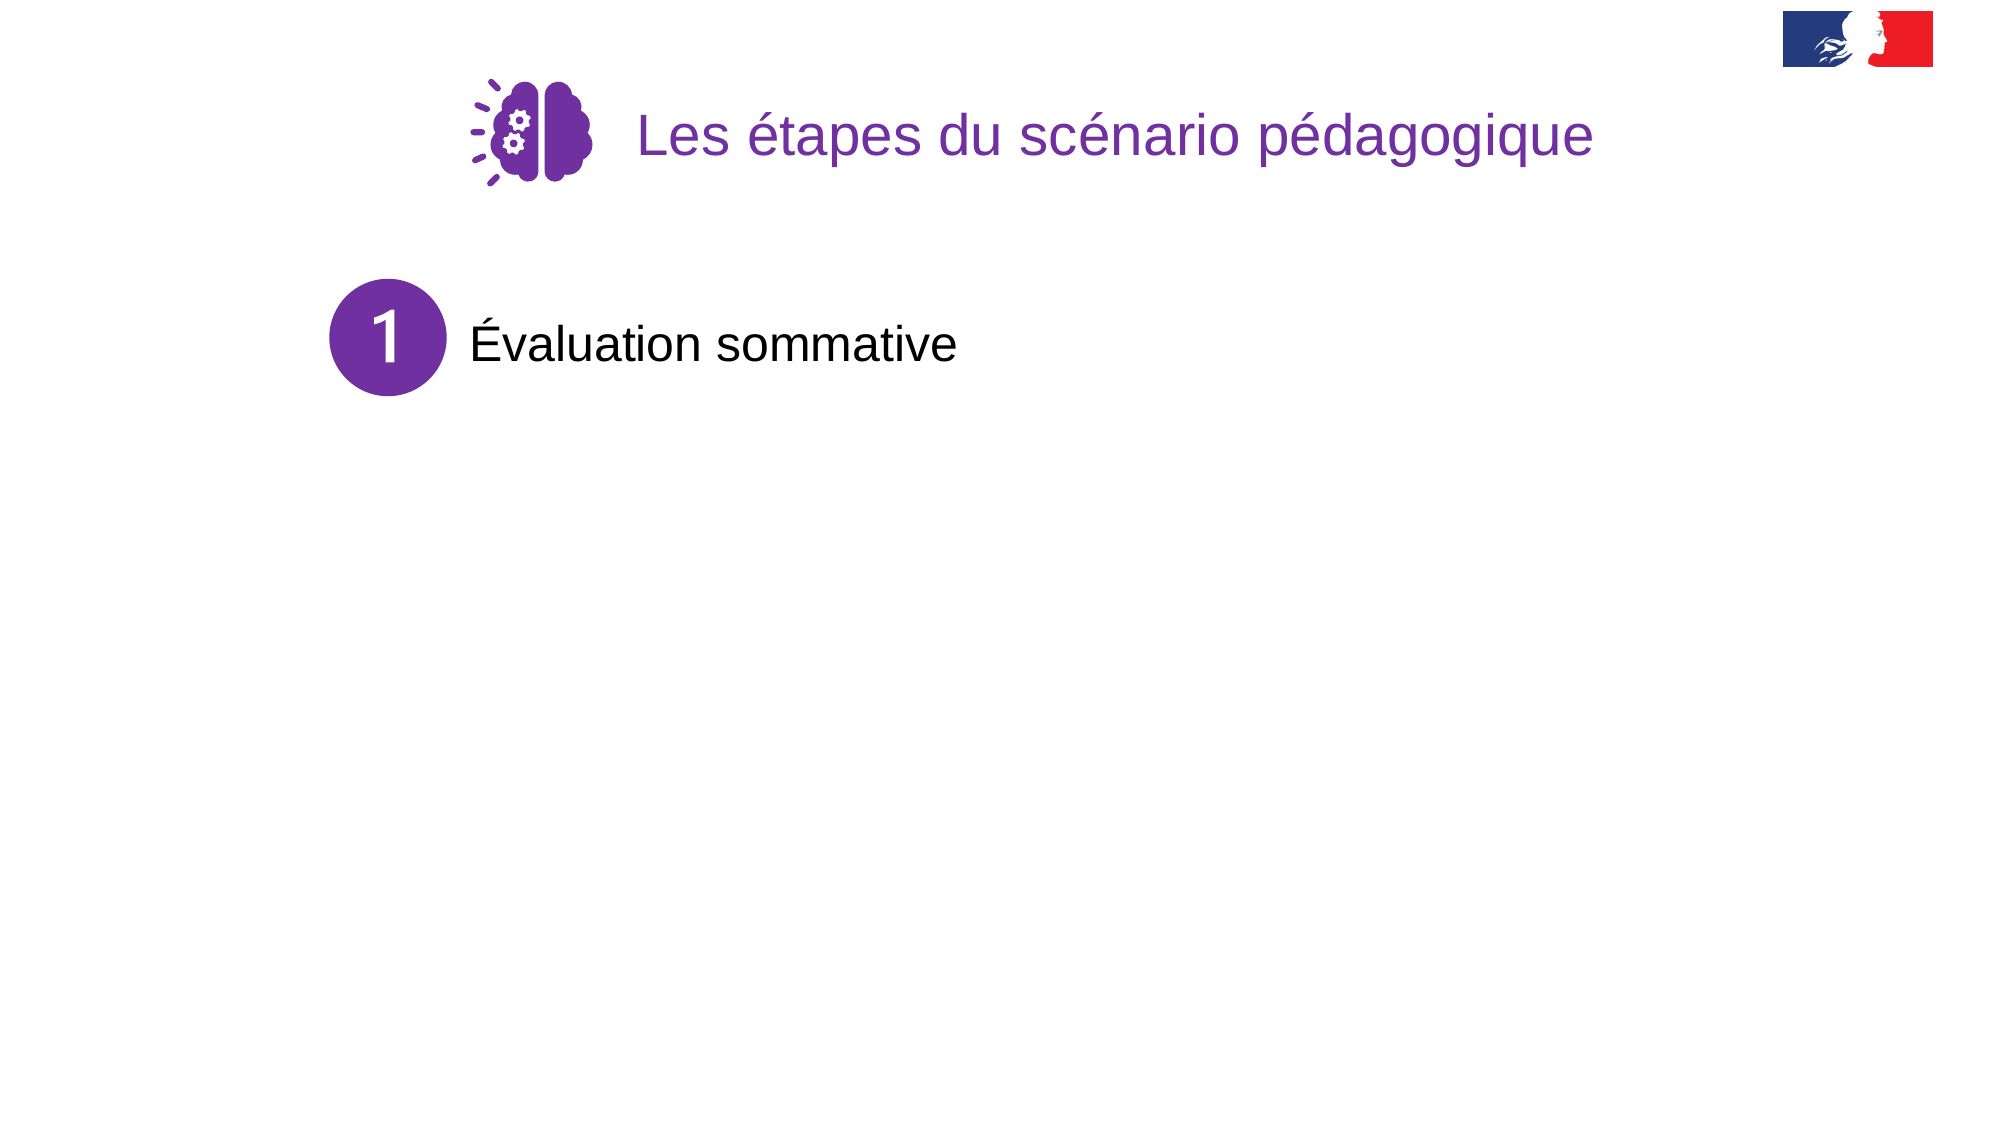

Les étapes du scénario pédagogique
Évaluation sommative